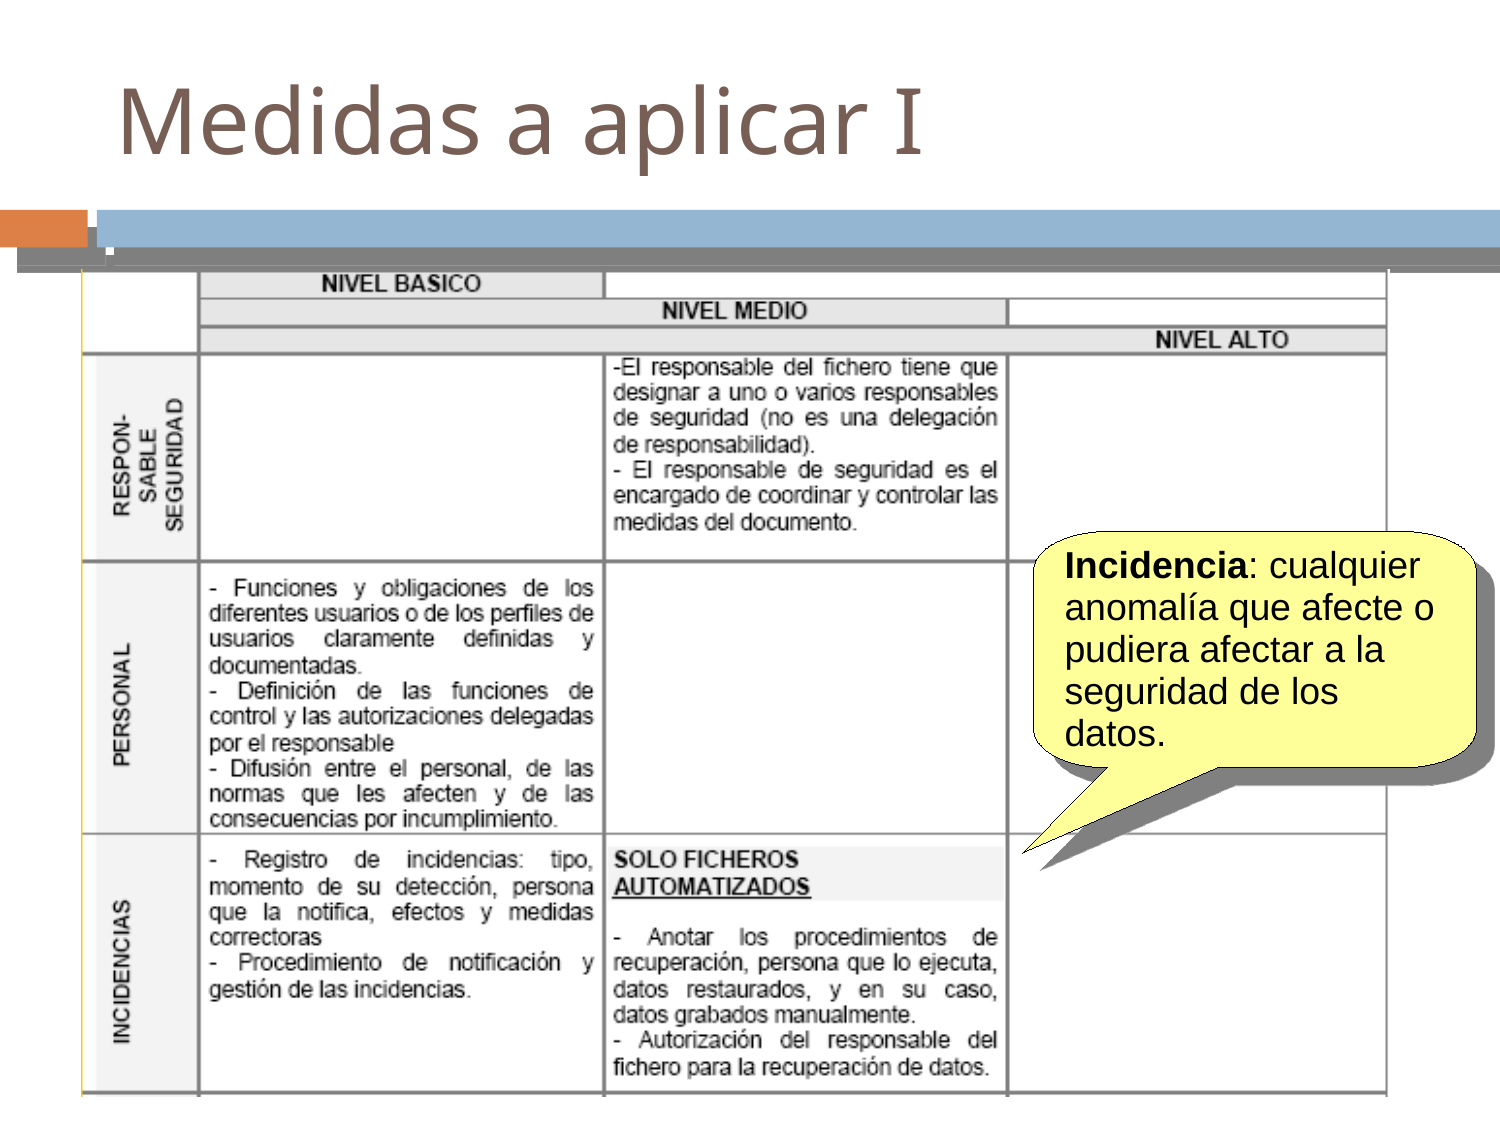

# Medidas a aplicar I
Incidencia: cualquier anomalía que afecte o pudiera afectar a la seguridad de los datos.